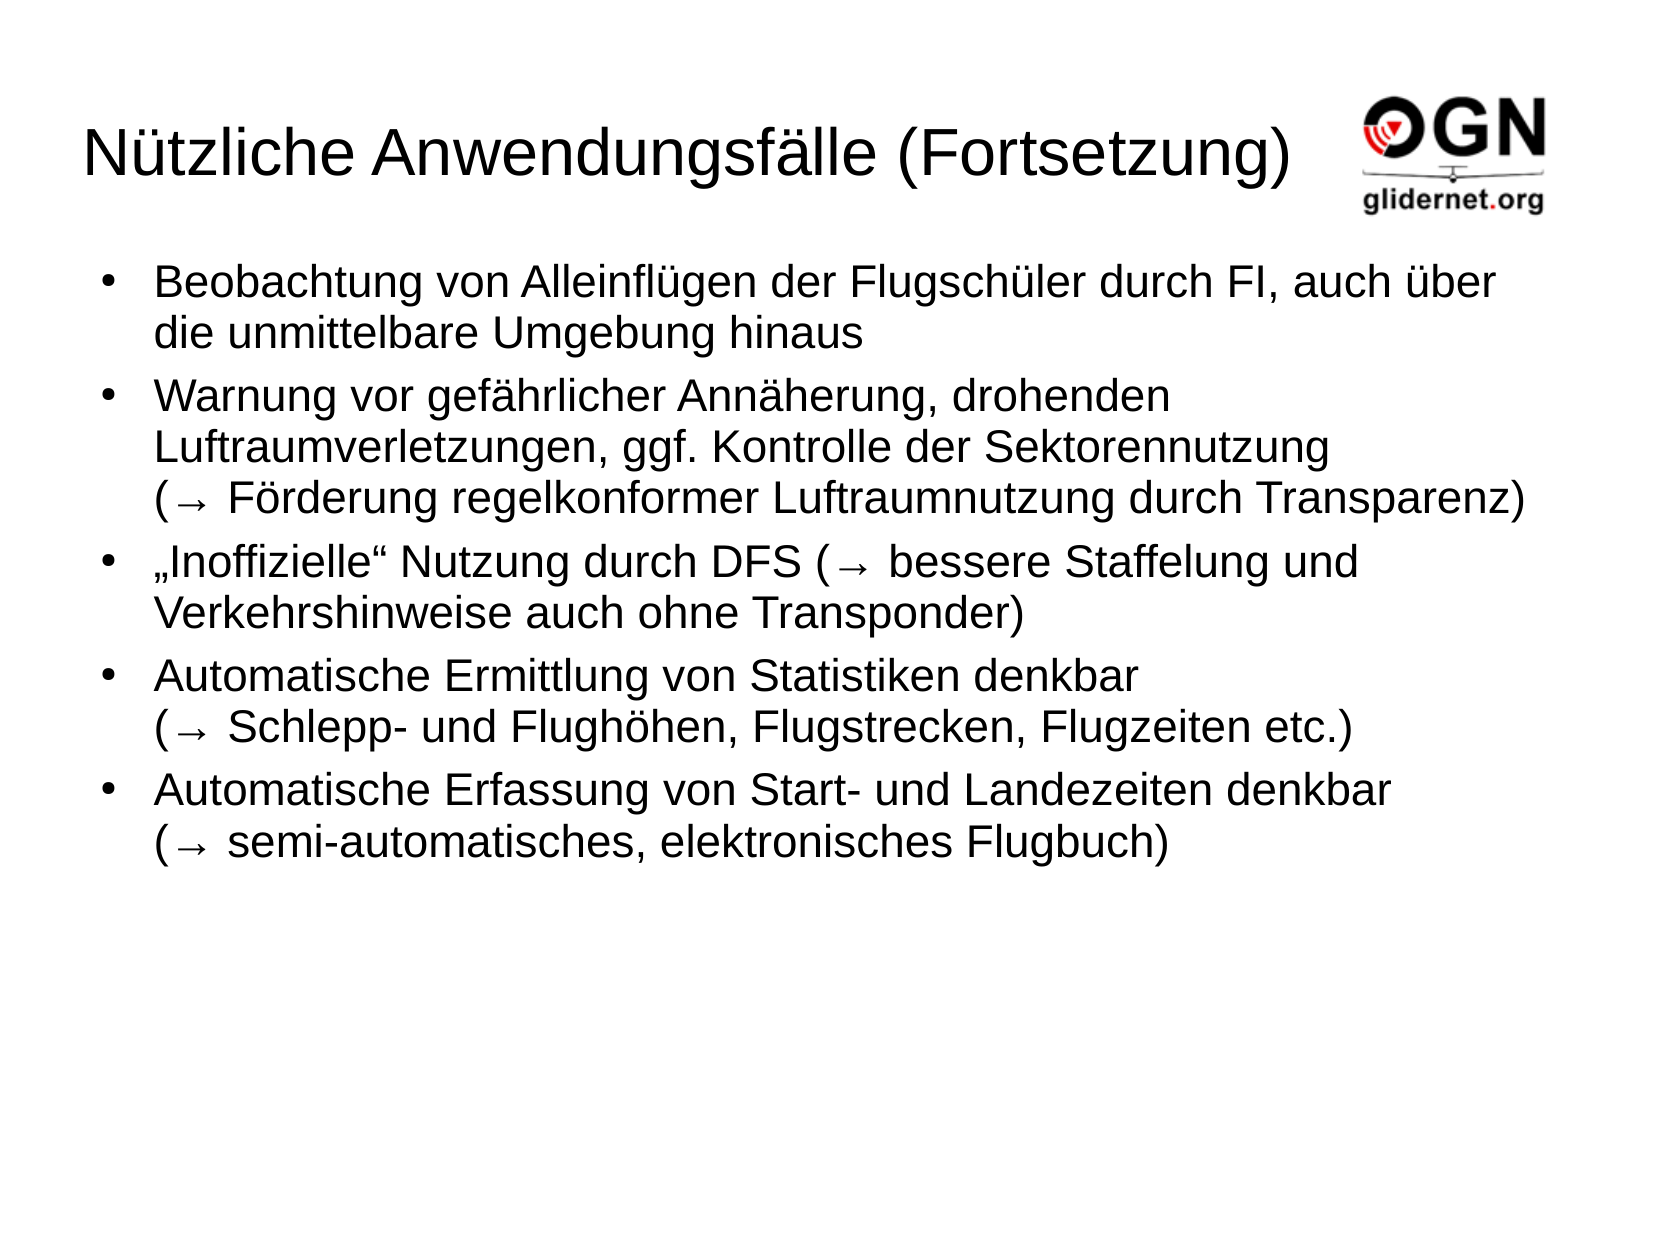

# Nützliche Anwendungsfälle (Fortsetzung)
Beobachtung von Alleinflügen der Flugschüler durch FI, auch über die unmittelbare Umgebung hinaus
Warnung vor gefährlicher Annäherung, drohenden Luftraumverletzungen, ggf. Kontrolle der Sektorennutzung
(→ Förderung regelkonformer Luftraumnutzung durch Transparenz)
„Inoffizielle“ Nutzung durch DFS (→ bessere Staffelung und Verkehrshinweise auch ohne Transponder)
Automatische Ermittlung von Statistiken denkbar
(→ Schlepp- und Flughöhen, Flugstrecken, Flugzeiten etc.)
Automatische Erfassung von Start- und Landezeiten denkbar
(→ semi-automatisches, elektronisches Flugbuch)